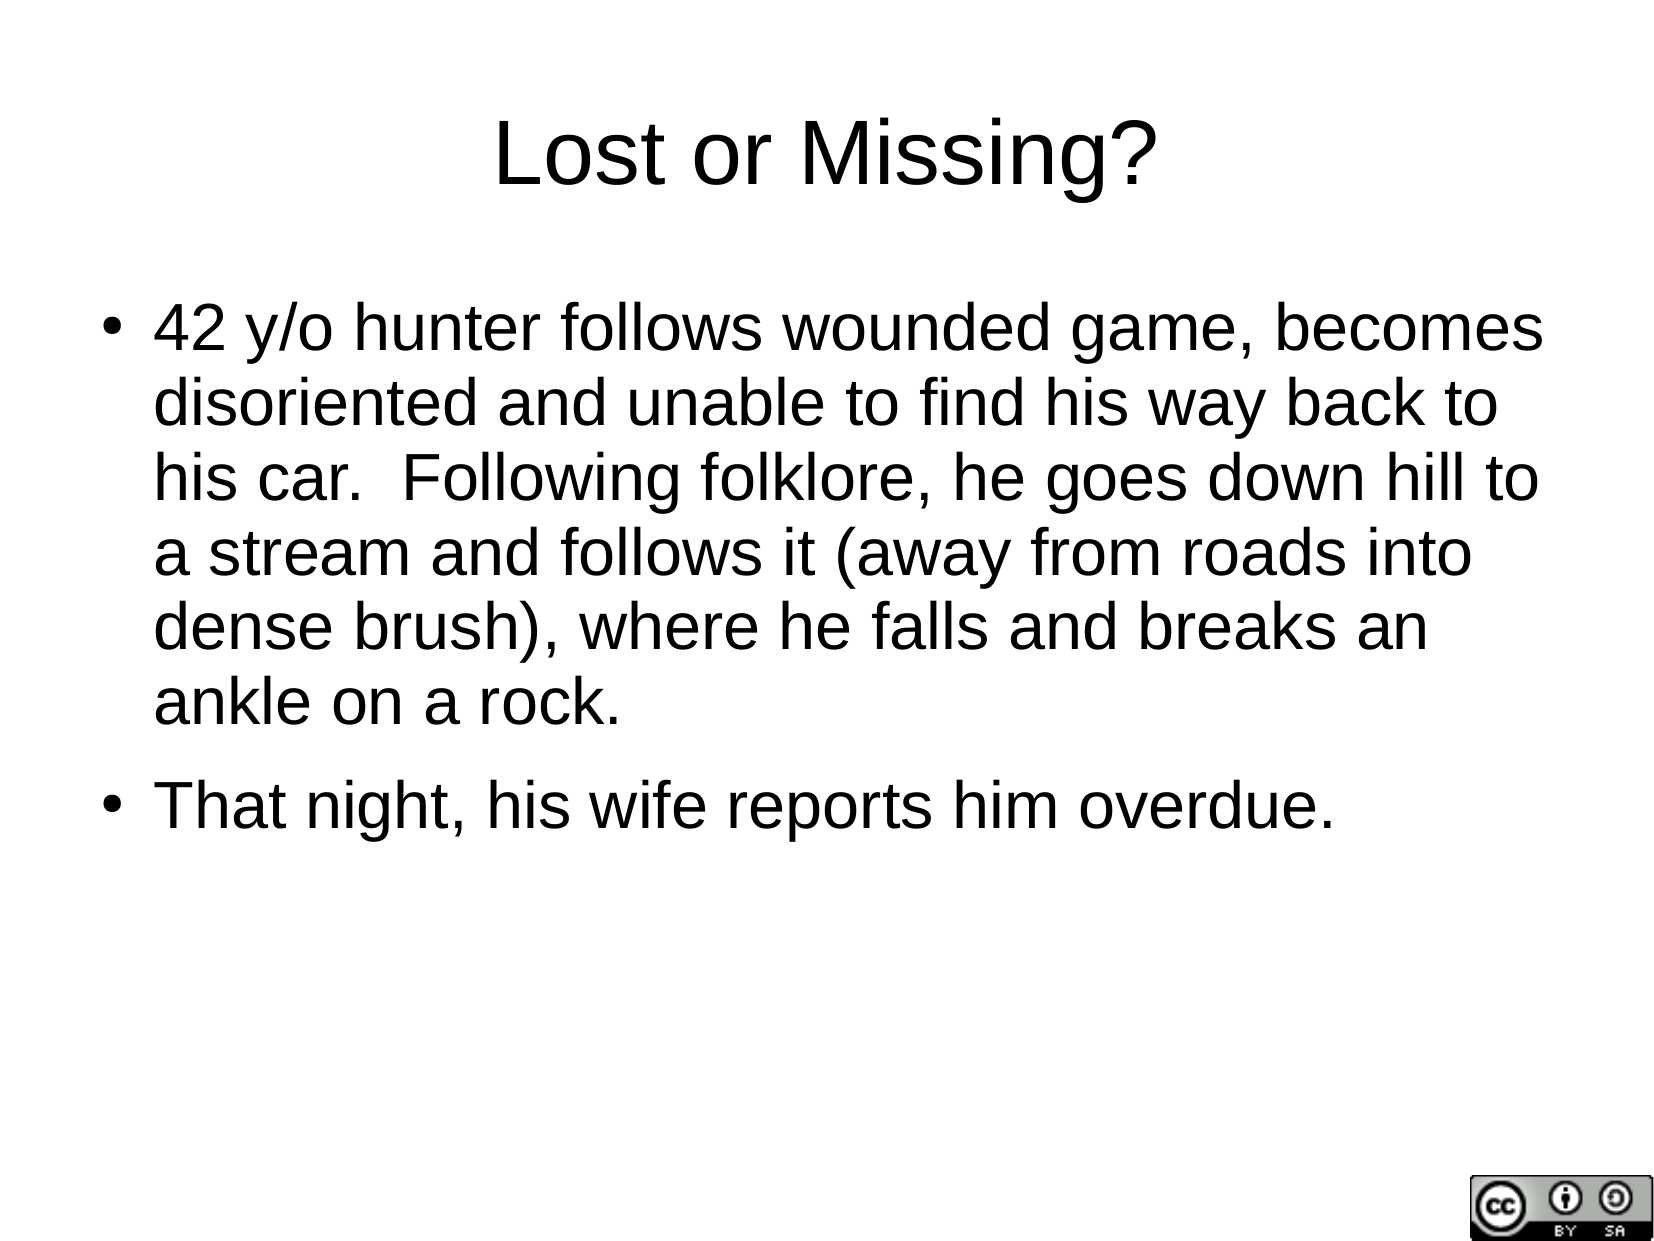

# Lost or Missing?
42 y/o hunter follows wounded game, becomes disoriented and unable to find his way back to his car. Following folklore, he goes down hill to a stream and follows it (away from roads into dense brush), where he falls and breaks an ankle on a rock.
That night, his wife reports him overdue.